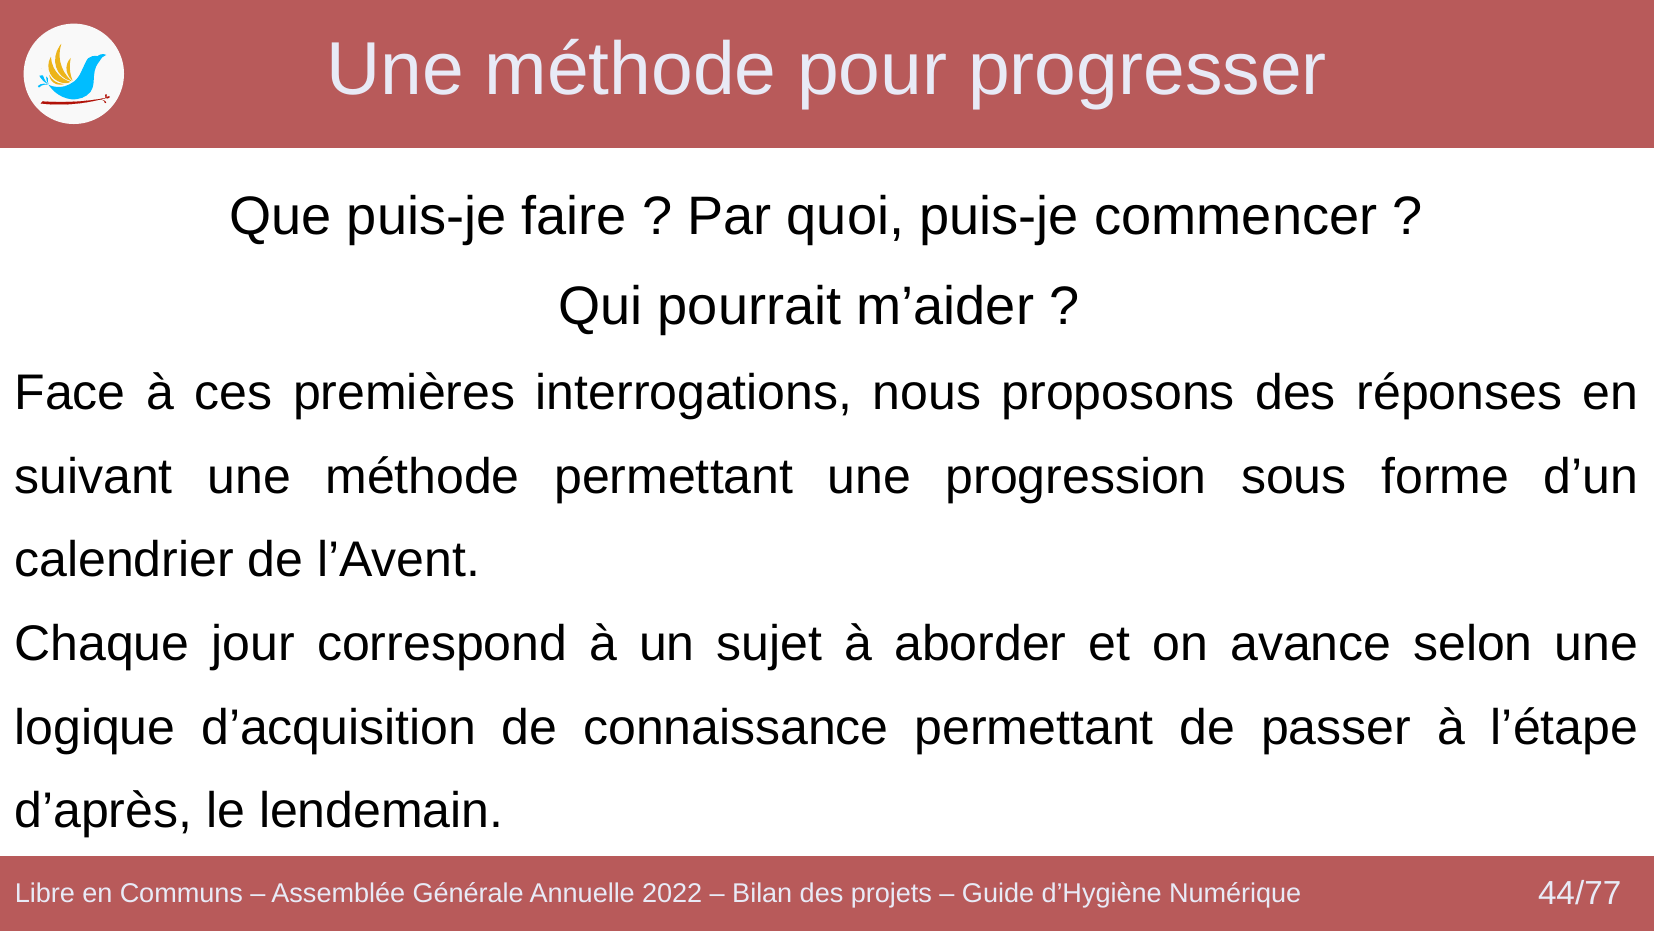

Une méthode pour progresser
Que puis-je faire ? Par quoi, puis-je commencer ?
Qui pourrait m’aider ?
Face à ces premières interrogations, nous proposons des réponses en suivant une méthode permettant une progression sous forme d’un calendrier de l’Avent.
Chaque jour correspond à un sujet à aborder et on avance selon une logique d’acquisition de connaissance permettant de passer à l’étape d’après, le lendemain.
Libre en Communs – Assemblée Générale Annuelle 2022 – Bilan des projets – Guide d’Hygiène Numérique